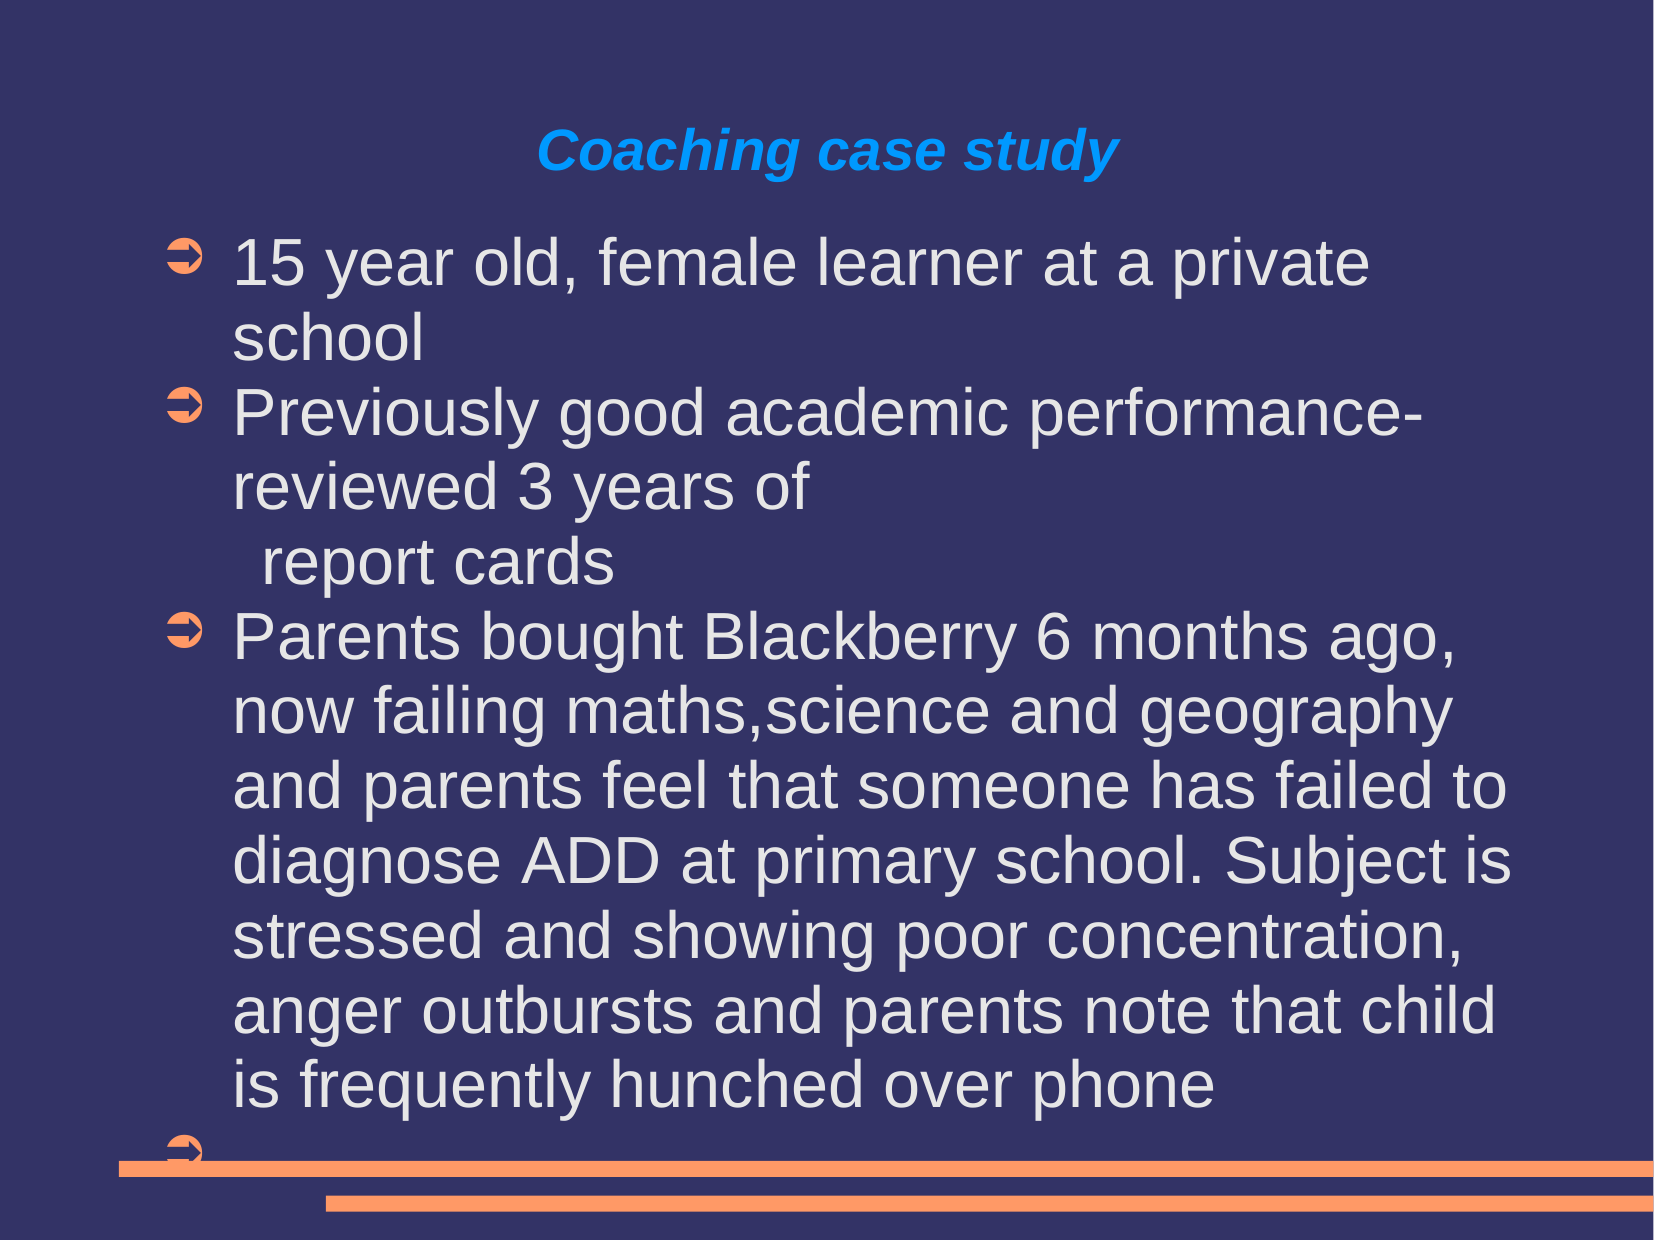

# Coaching case study
15 year old, female learner at a private school
Previously good academic performance-reviewed 3 years of
 report cards
Parents bought Blackberry 6 months ago, now failing maths,science and geography and parents feel that someone has failed to diagnose ADD at primary school. Subject is stressed and showing poor concentration, anger outbursts and parents note that child is frequently hunched over phone